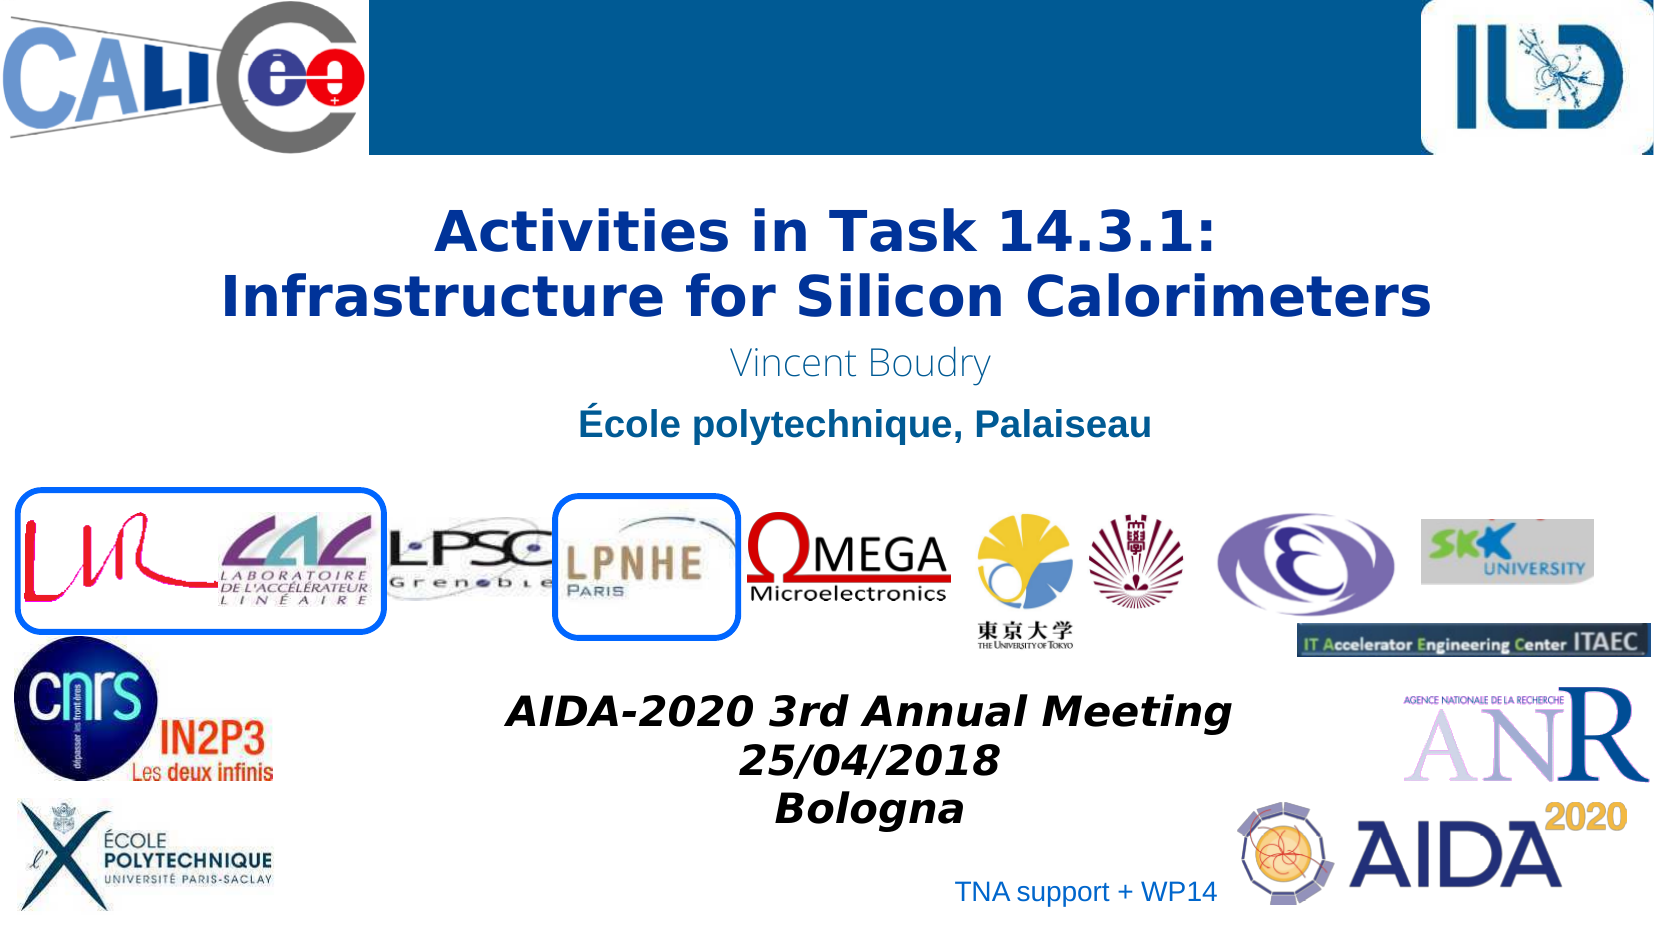

Activities in Task 14.3.1:
Infrastructure for Silicon Calorimeters
Vincent Boudry
École polytechnique, Palaiseau
# AIDA-2020 3rd Annual Meeting 25/04/2018 Bologna
TNA support + WP14